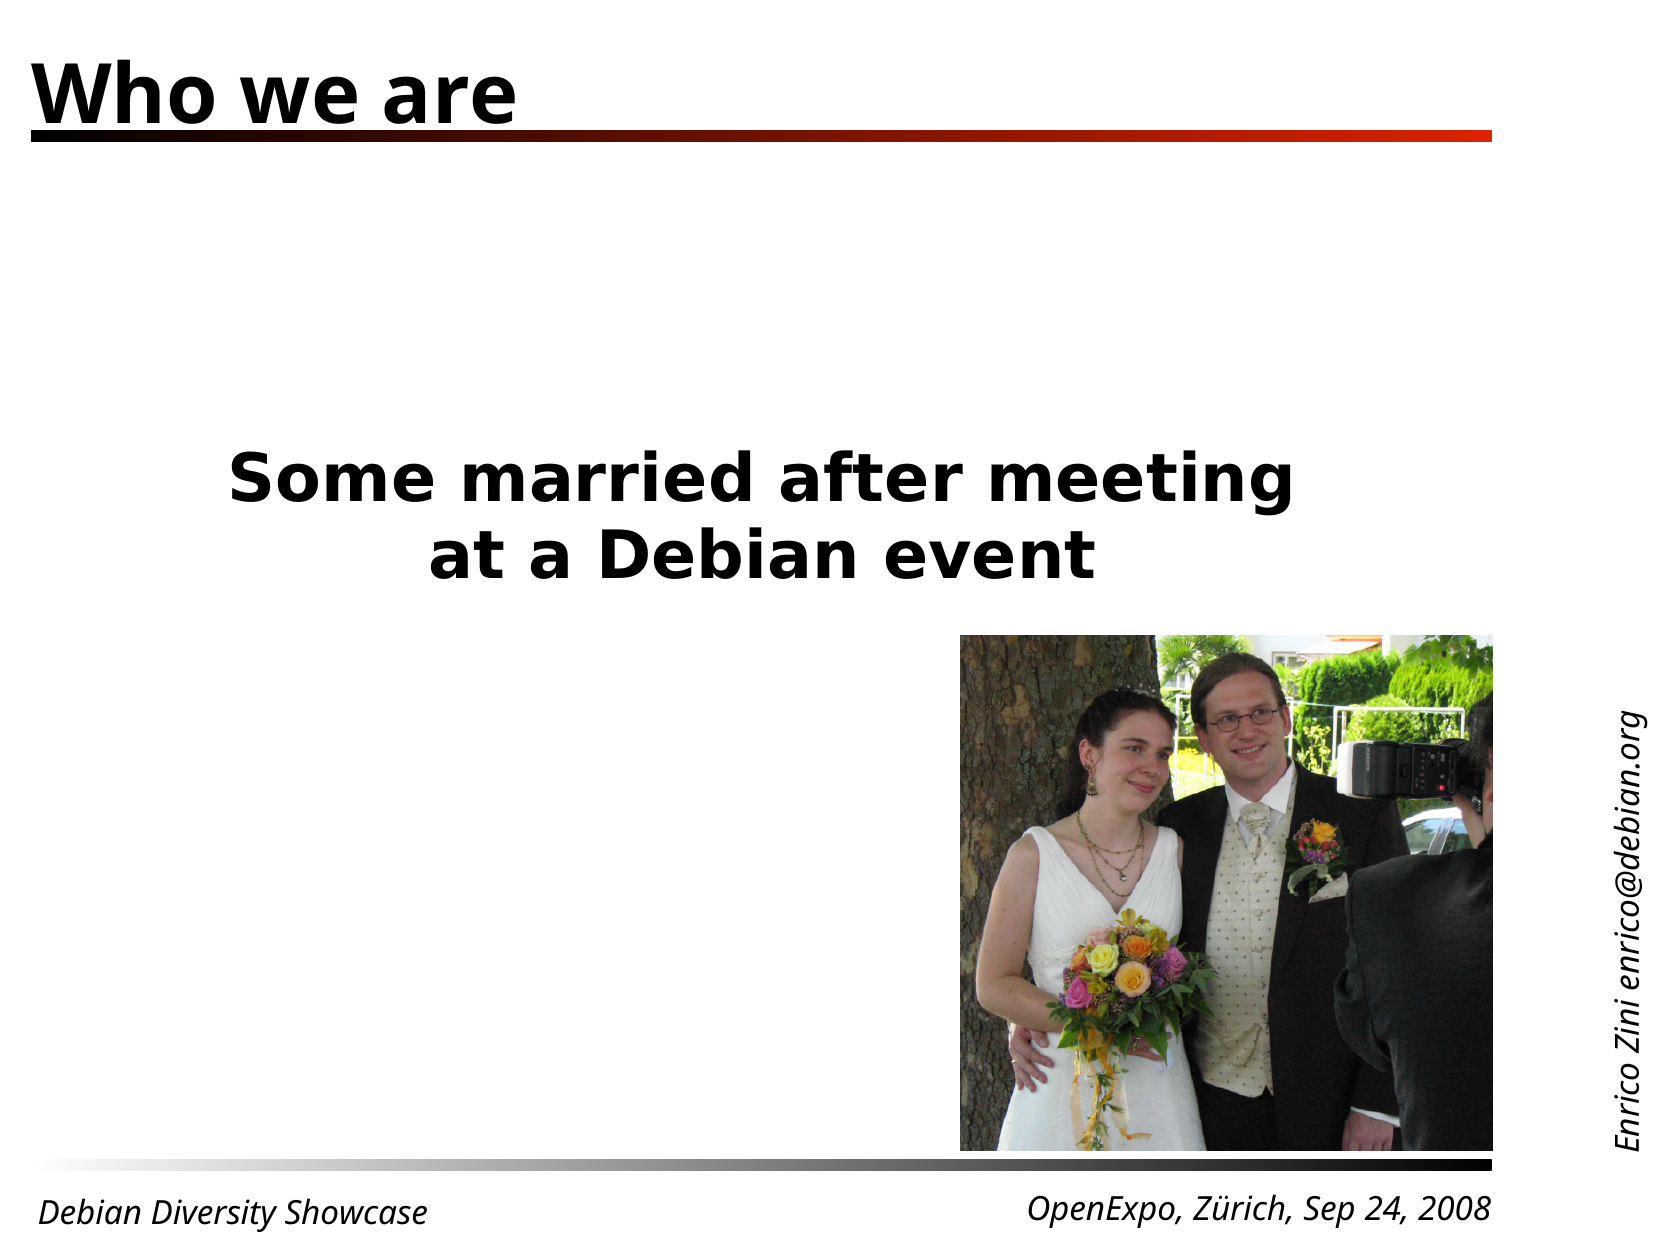

Who we are
Some married after meeting
at a Debian event